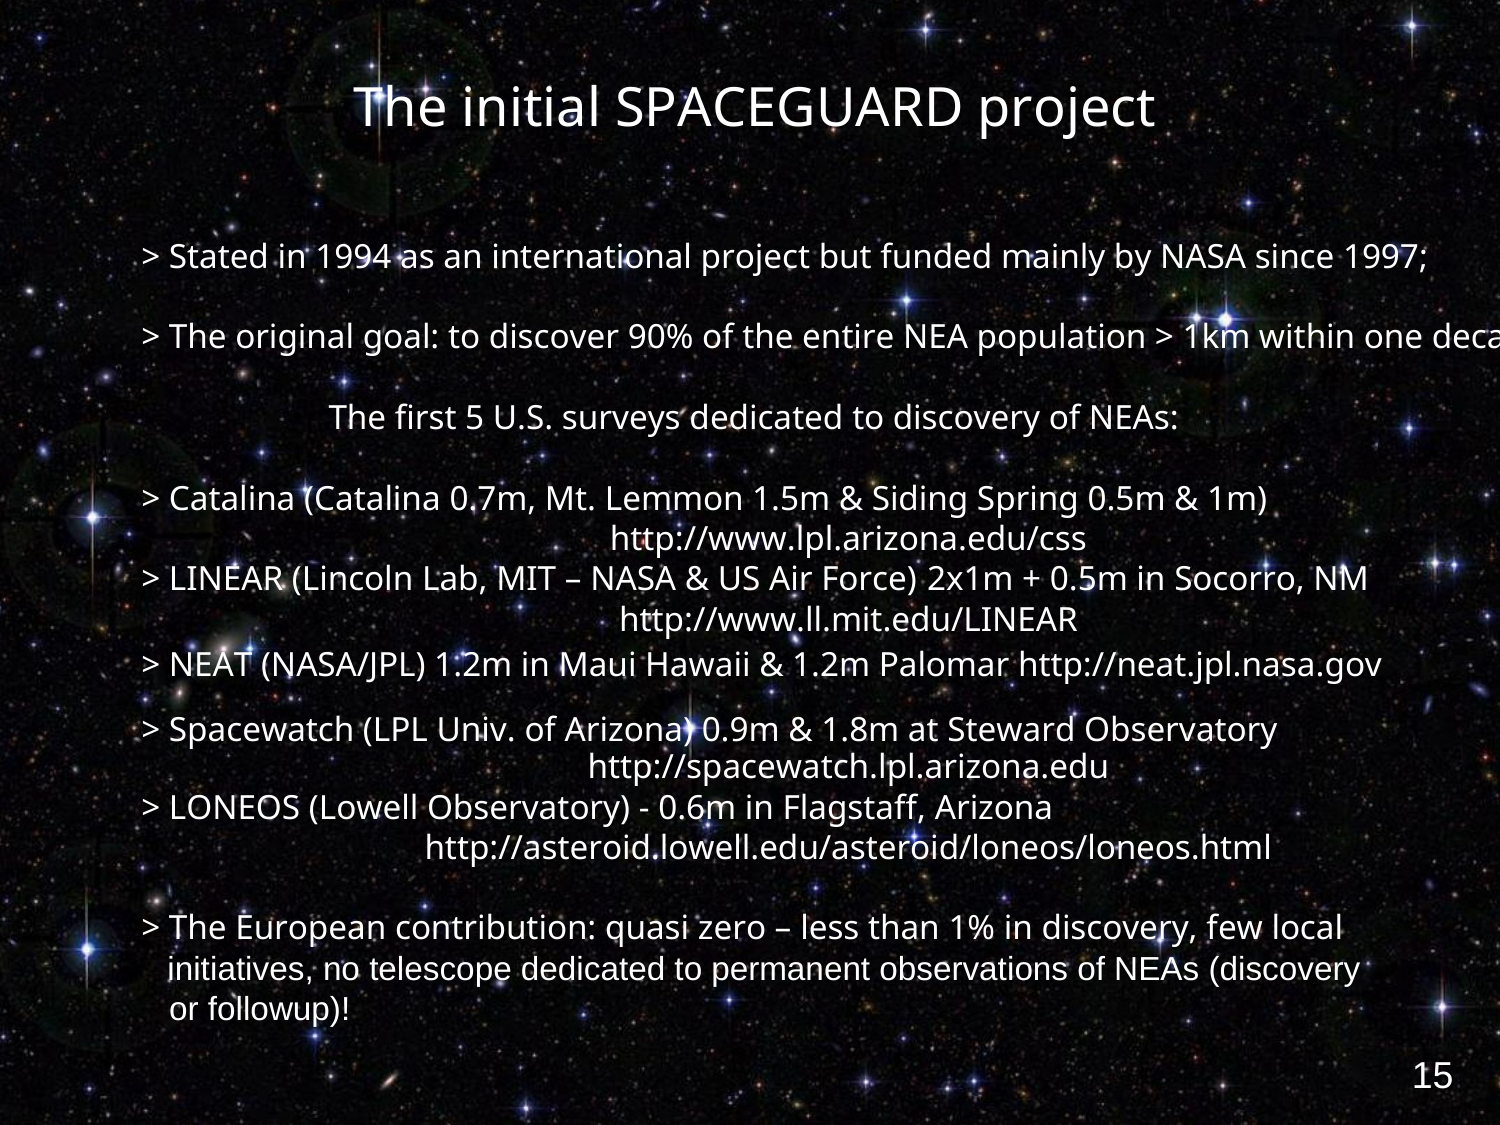

The initial SPACEGUARD project
> Stated in 1994 as an international project but funded mainly by NASA since 1997;
> The original goal: to discover 90% of the entire NEA population > 1km within one decade;
The first 5 U.S. surveys dedicated to discovery of NEAs:
> Catalina (Catalina 0.7m, Mt. Lemmon 1.5m & Siding Spring 0.5m & 1m)
http://www.lpl.arizona.edu/css
> LINEAR (Lincoln Lab, MIT – NASA & US Air Force) 2x1m + 0.5m in Socorro, NM
http://www.ll.mit.edu/LINEAR
> NEAT (NASA/JPL) 1.2m in Maui Hawaii & 1.2m Palomar http://neat.jpl.nasa.gov
> Spacewatch (LPL Univ. of Arizona) 0.9m & 1.8m at Steward Observatory
http://spacewatch.lpl.arizona.edu
> LONEOS (Lowell Observatory) - 0.6m in Flagstaff, Arizona
http://asteroid.lowell.edu/asteroid/loneos/loneos.html
> The European contribution: quasi zero – less than 1% in discovery, few local
 initiatives, no telescope dedicated to permanent observations of NEAs (discovery
 or followup)!
15